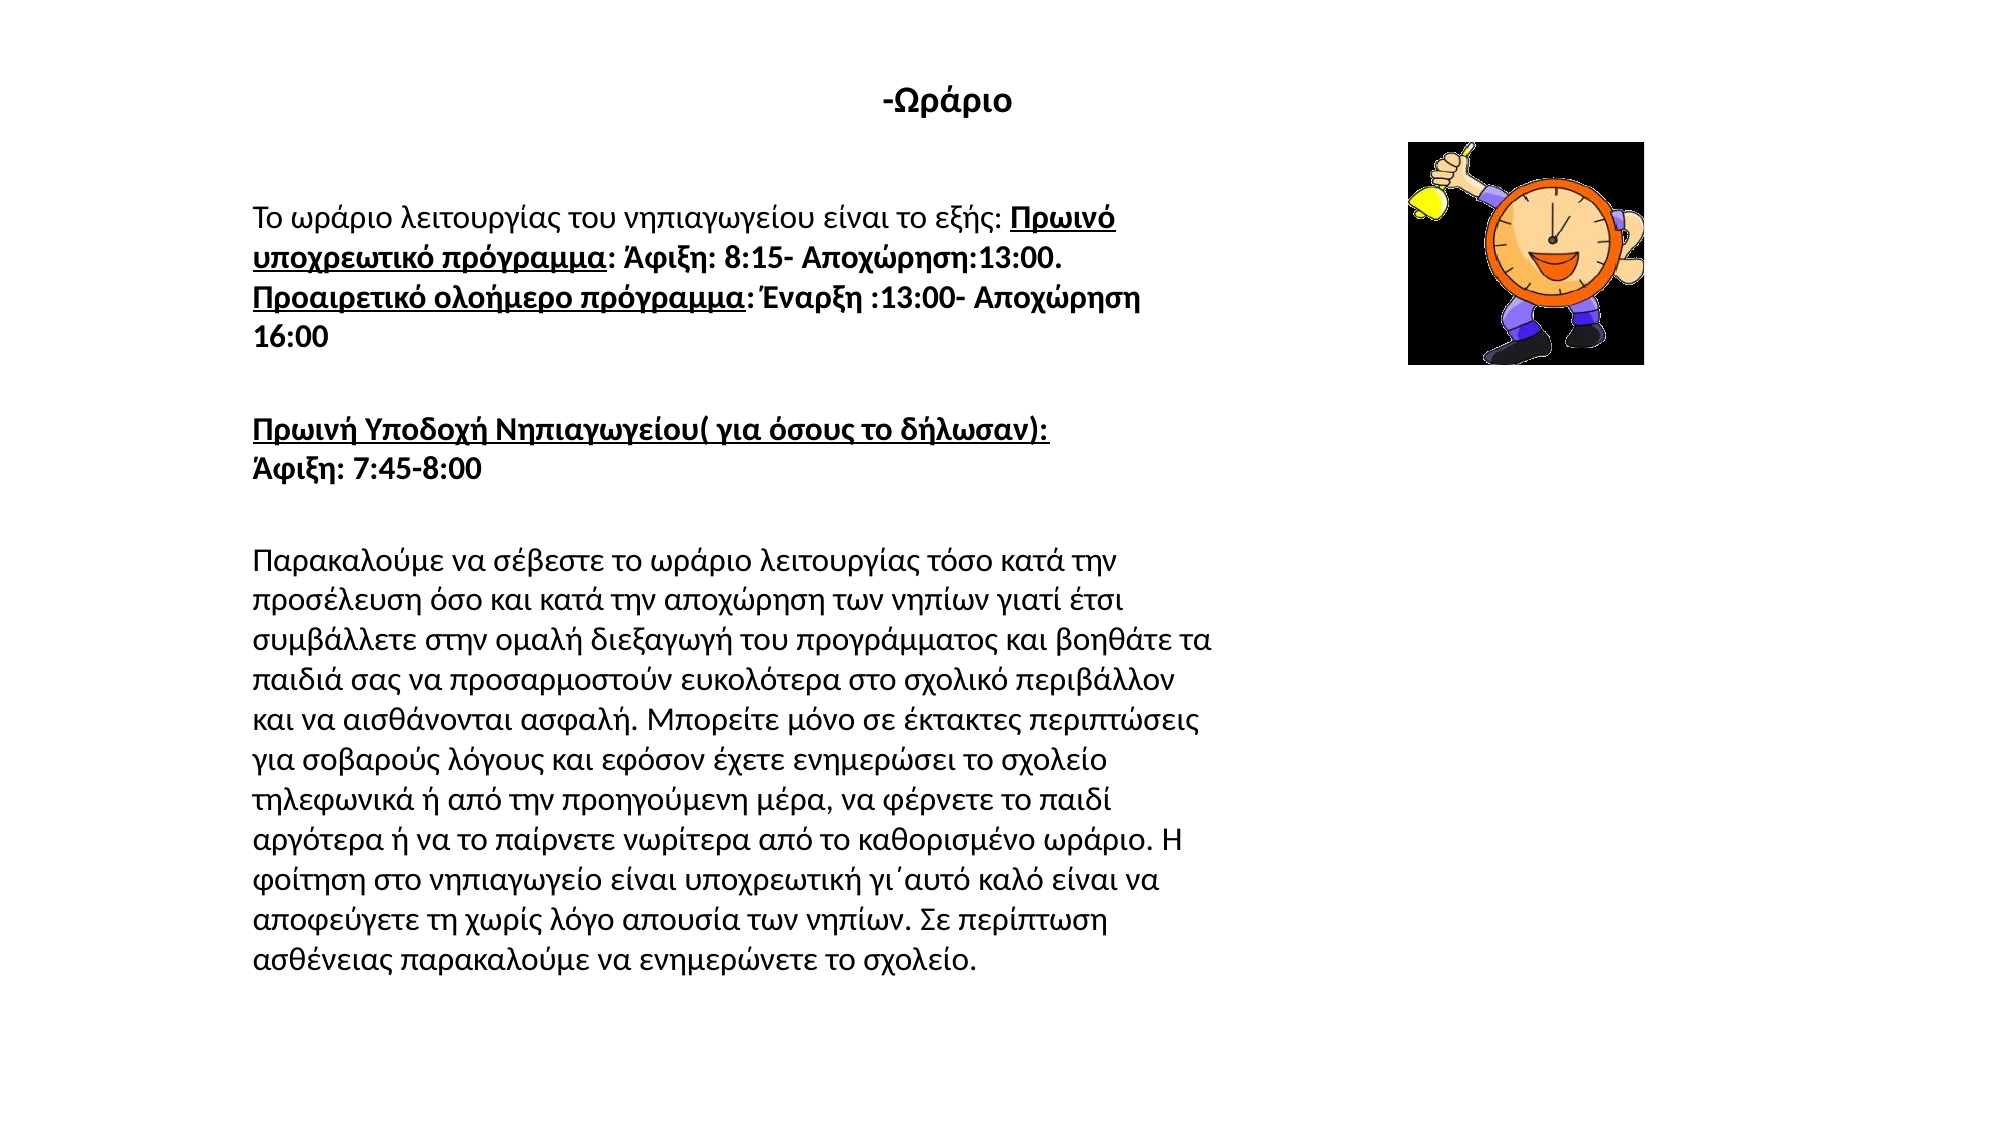

-Ωράριο
Το ωράριο λειτουργίας του νηπιαγωγείου είναι το εξής: Πρωινό υποχρεωτικό πρόγραμμα: Άφιξη: 8:15- Αποχώρηση:13:00.
Προαιρετικό ολοήμερο πρόγραμμα: Έναρξη :13:00- Aποχώρηση 16:00
Πρωινή Υποδοχή Νηπιαγωγείου( για όσους το δήλωσαν):
Άφιξη: 7:45-8:00
Παρακαλούμε να σέβεστε το ωράριο λειτουργίας τόσο κατά την προσέλευση όσο και κατά την αποχώρηση των νηπίων γιατί έτσι συμβάλλετε στην ομαλή διεξαγωγή του προγράμματος και βοηθάτε τα παιδιά σας να προσαρμοστούν ευκολότερα στο σχολικό περιβάλλον και να αισθάνονται ασφαλή. Μπορείτε μόνο σε έκτακτες περιπτώσεις για σοβαρούς λόγους και εφόσον έχετε ενημερώσει το σχολείο τηλεφωνικά ή από την προηγούμενη μέρα, να φέρνετε το παιδί αργότερα ή να το παίρνετε νωρίτερα από το καθορισμένο ωράριο. Η φοίτηση στο νηπιαγωγείο είναι υποχρεωτική γι΄αυτό καλό είναι να αποφεύγετε τη χωρίς λόγο απουσία των νηπίων. Σε περίπτωση ασθένειας παρακαλούμε να ενημερώνετε το σχολείο.